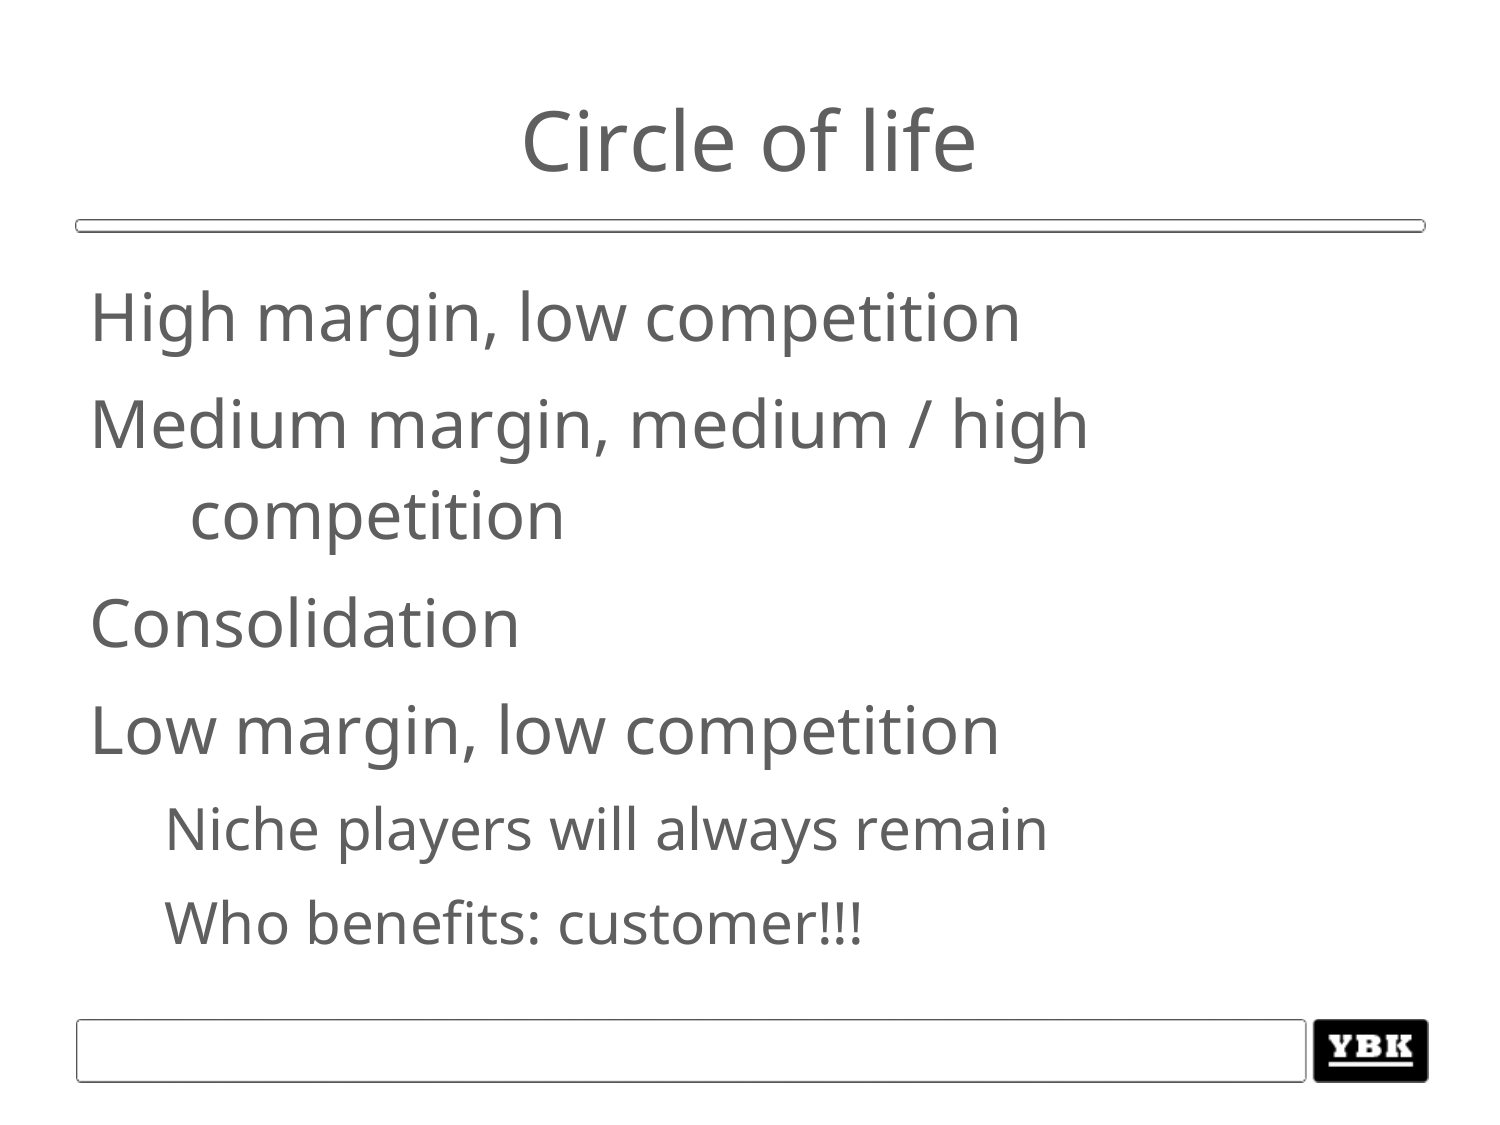

# Circle of life
High margin, low competition
Medium margin, medium / high competition
Consolidation
Low margin, low competition
Niche players will always remain
Who benefits: customer!!!